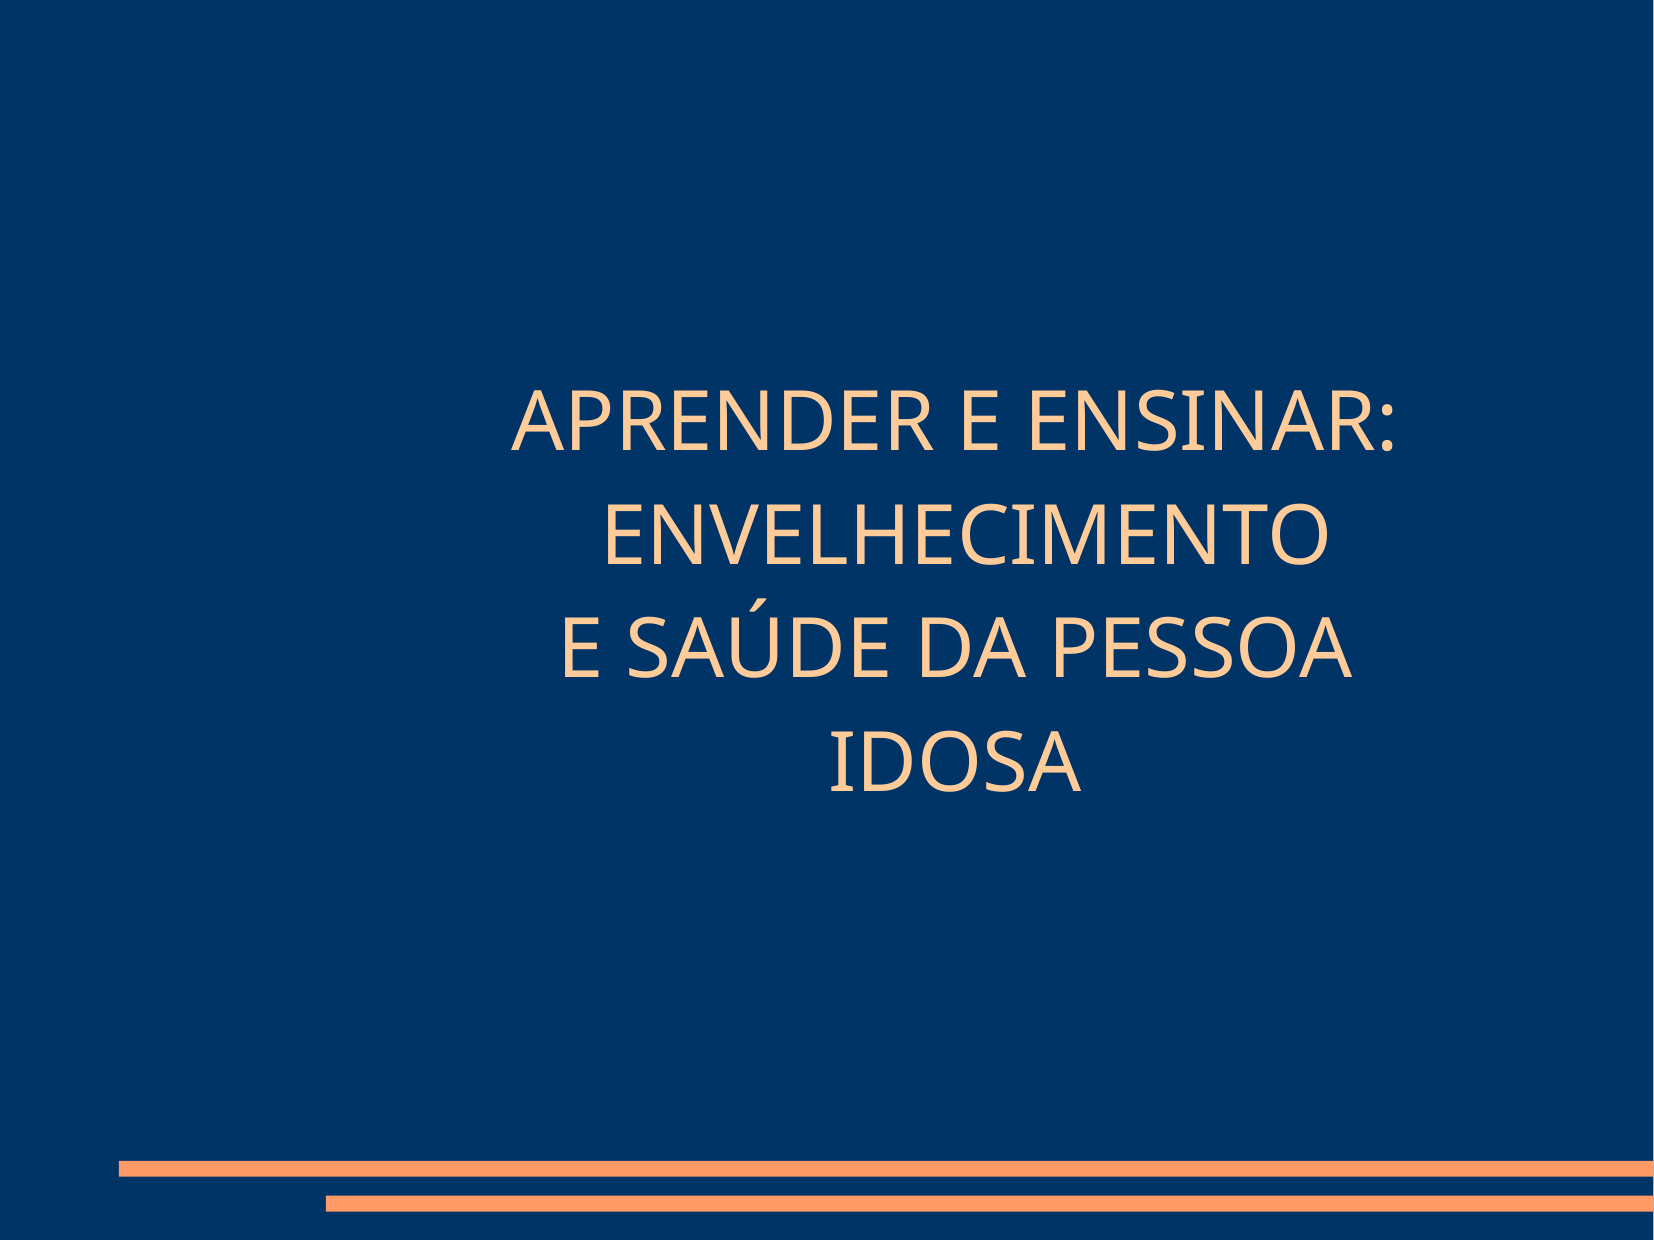

APRENDER E ENSINAR:
 ENVELHECIMENTO
E SAÚDE DA PESSOA IDOSA